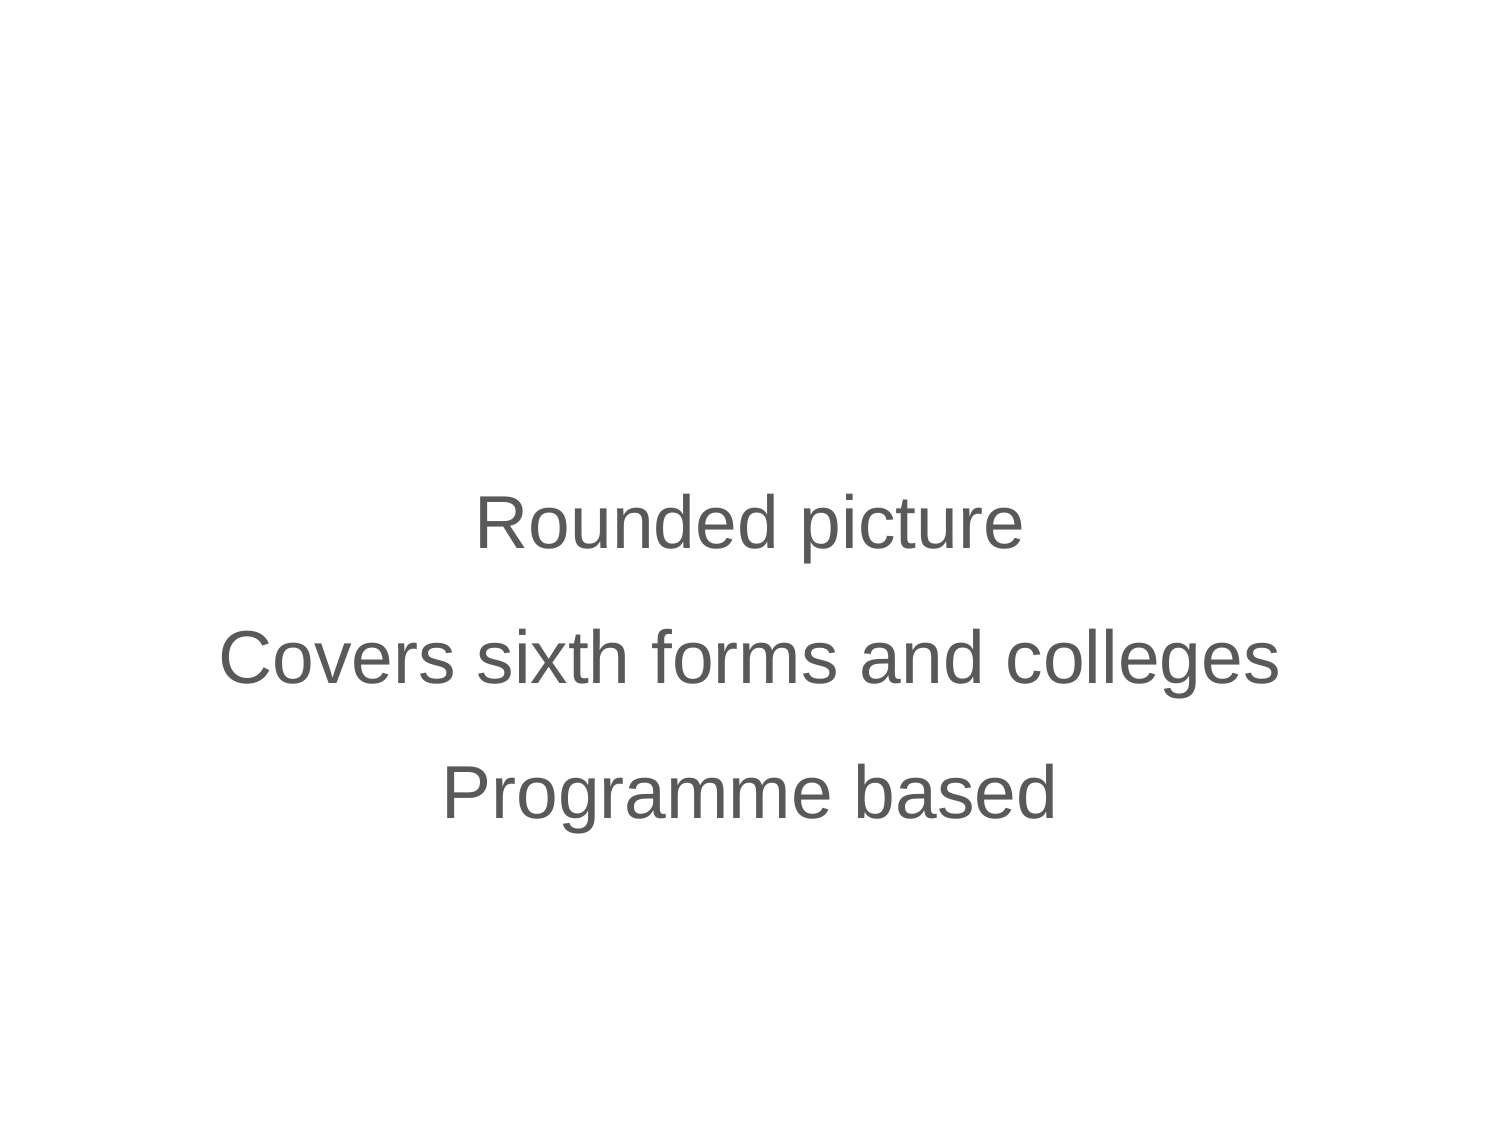

# Rounded picture Covers sixth forms and colleges Programme based